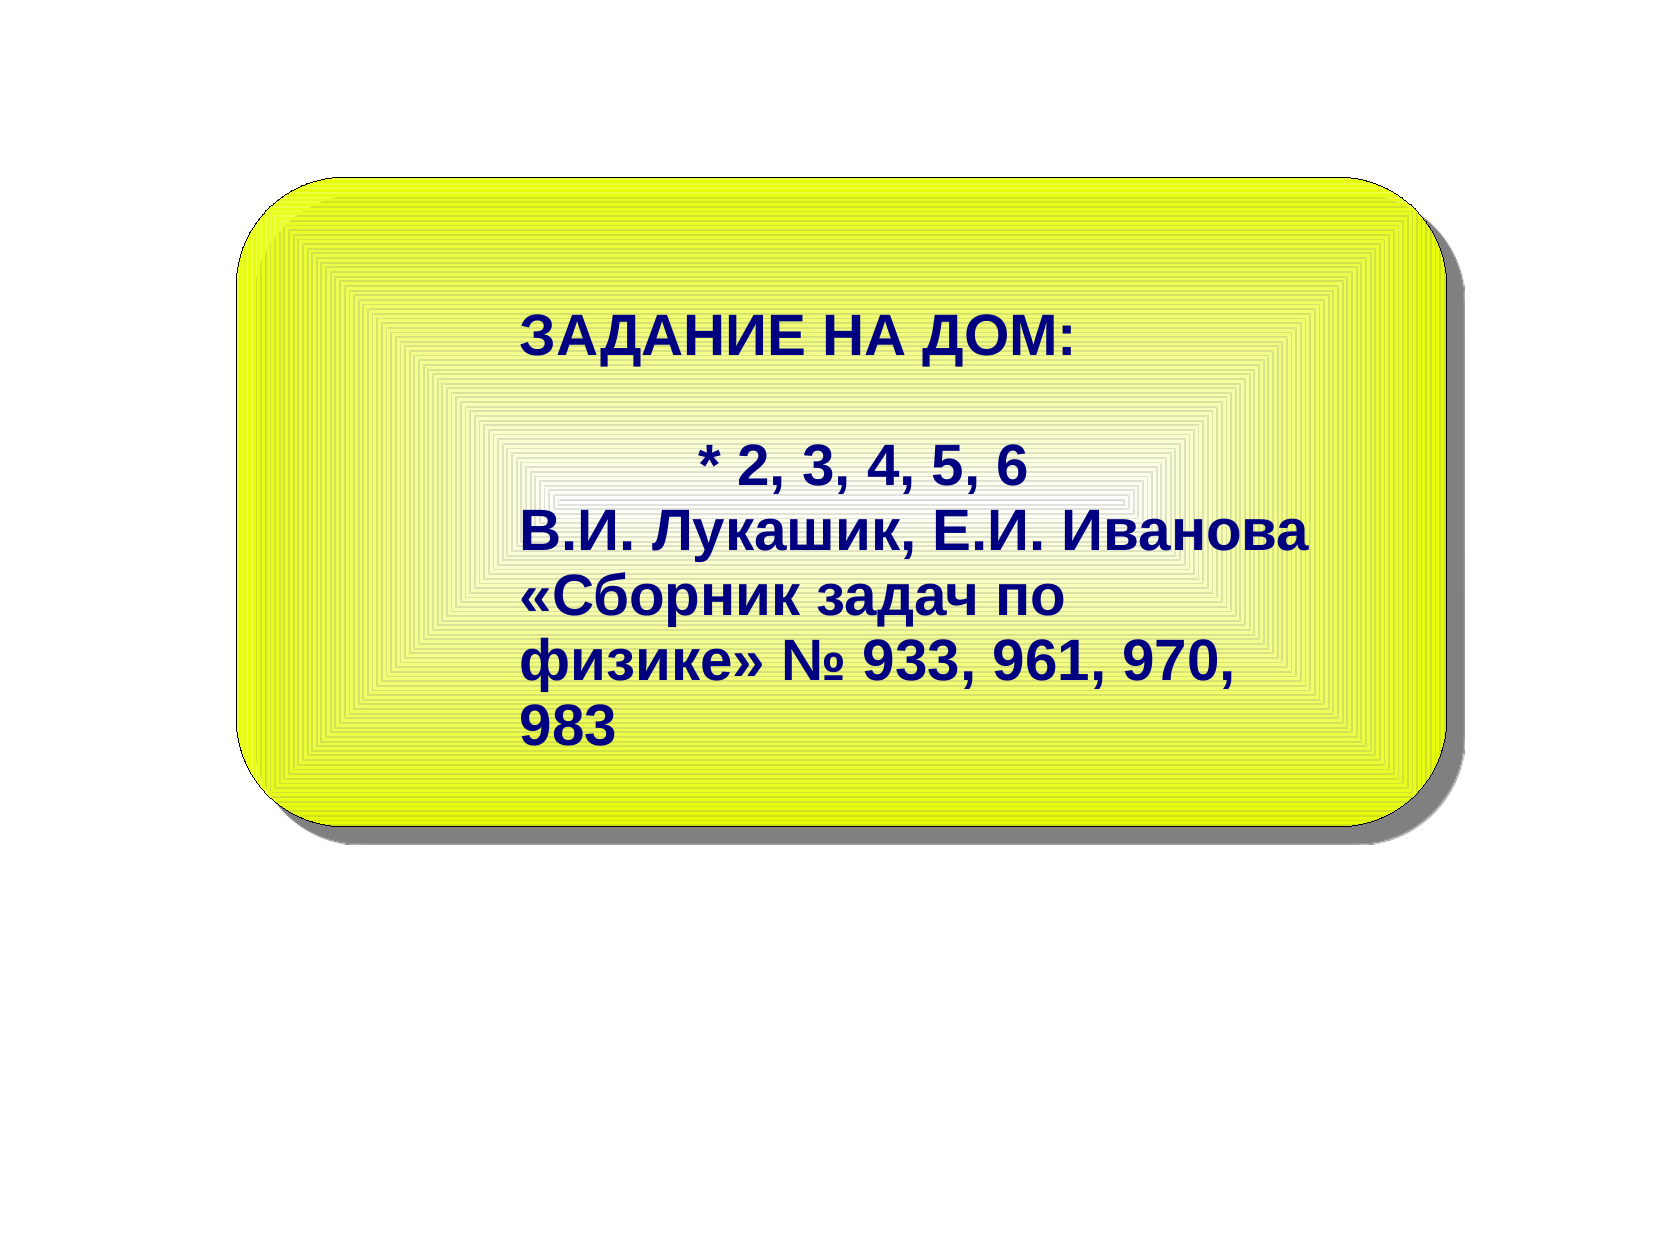

ЗАДАНИЕ НА ДОМ:
 * 2, 3, 4, 5, 6
В.И. Лукашик, Е.И. Иванова
«Сборник задач по физике» № 933, 961, 970, 983